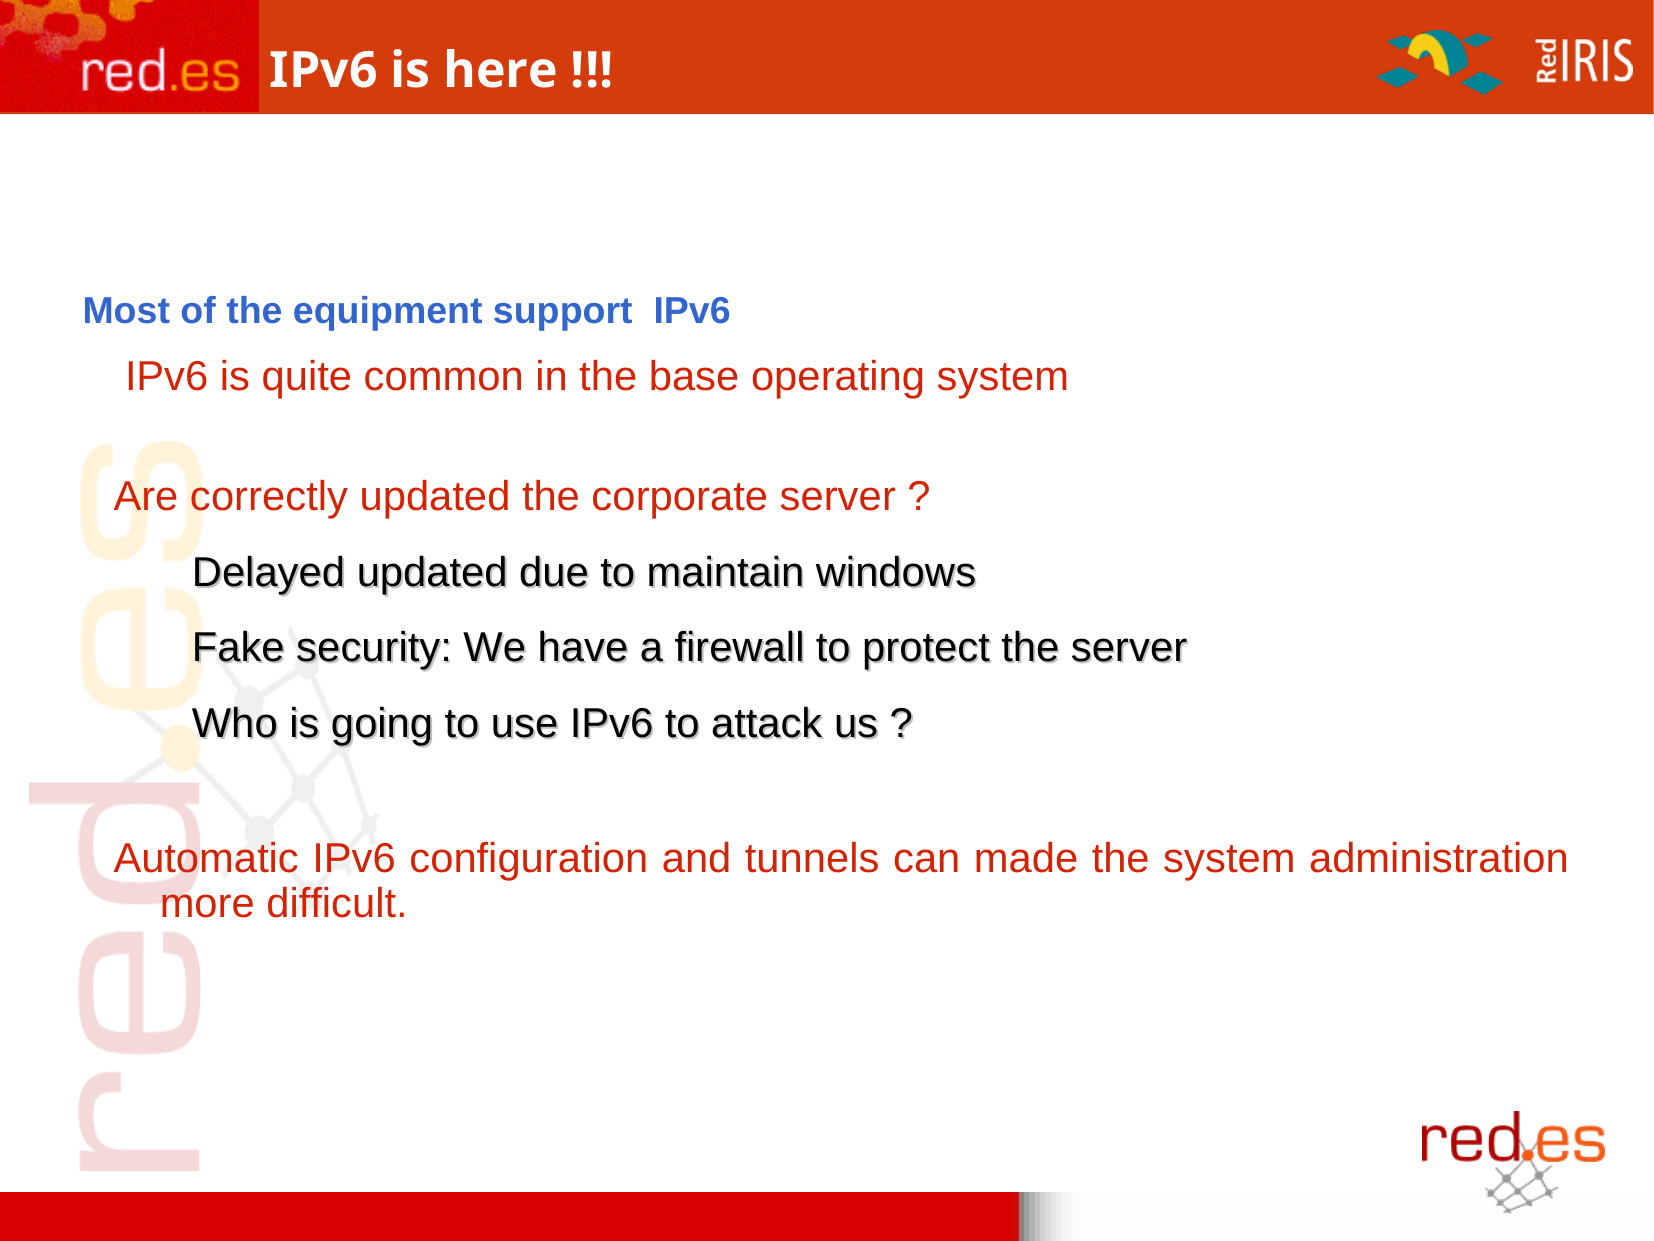

# IPv6 is here !!!
Most of the equipment support IPv6
 IPv6 is quite common in the base operating system
Are correctly updated the corporate server ?
Delayed updated due to maintain windows
Fake security: We have a firewall to protect the server
Who is going to use IPv6 to attack us ?
Automatic IPv6 configuration and tunnels can made the system administration more difficult.